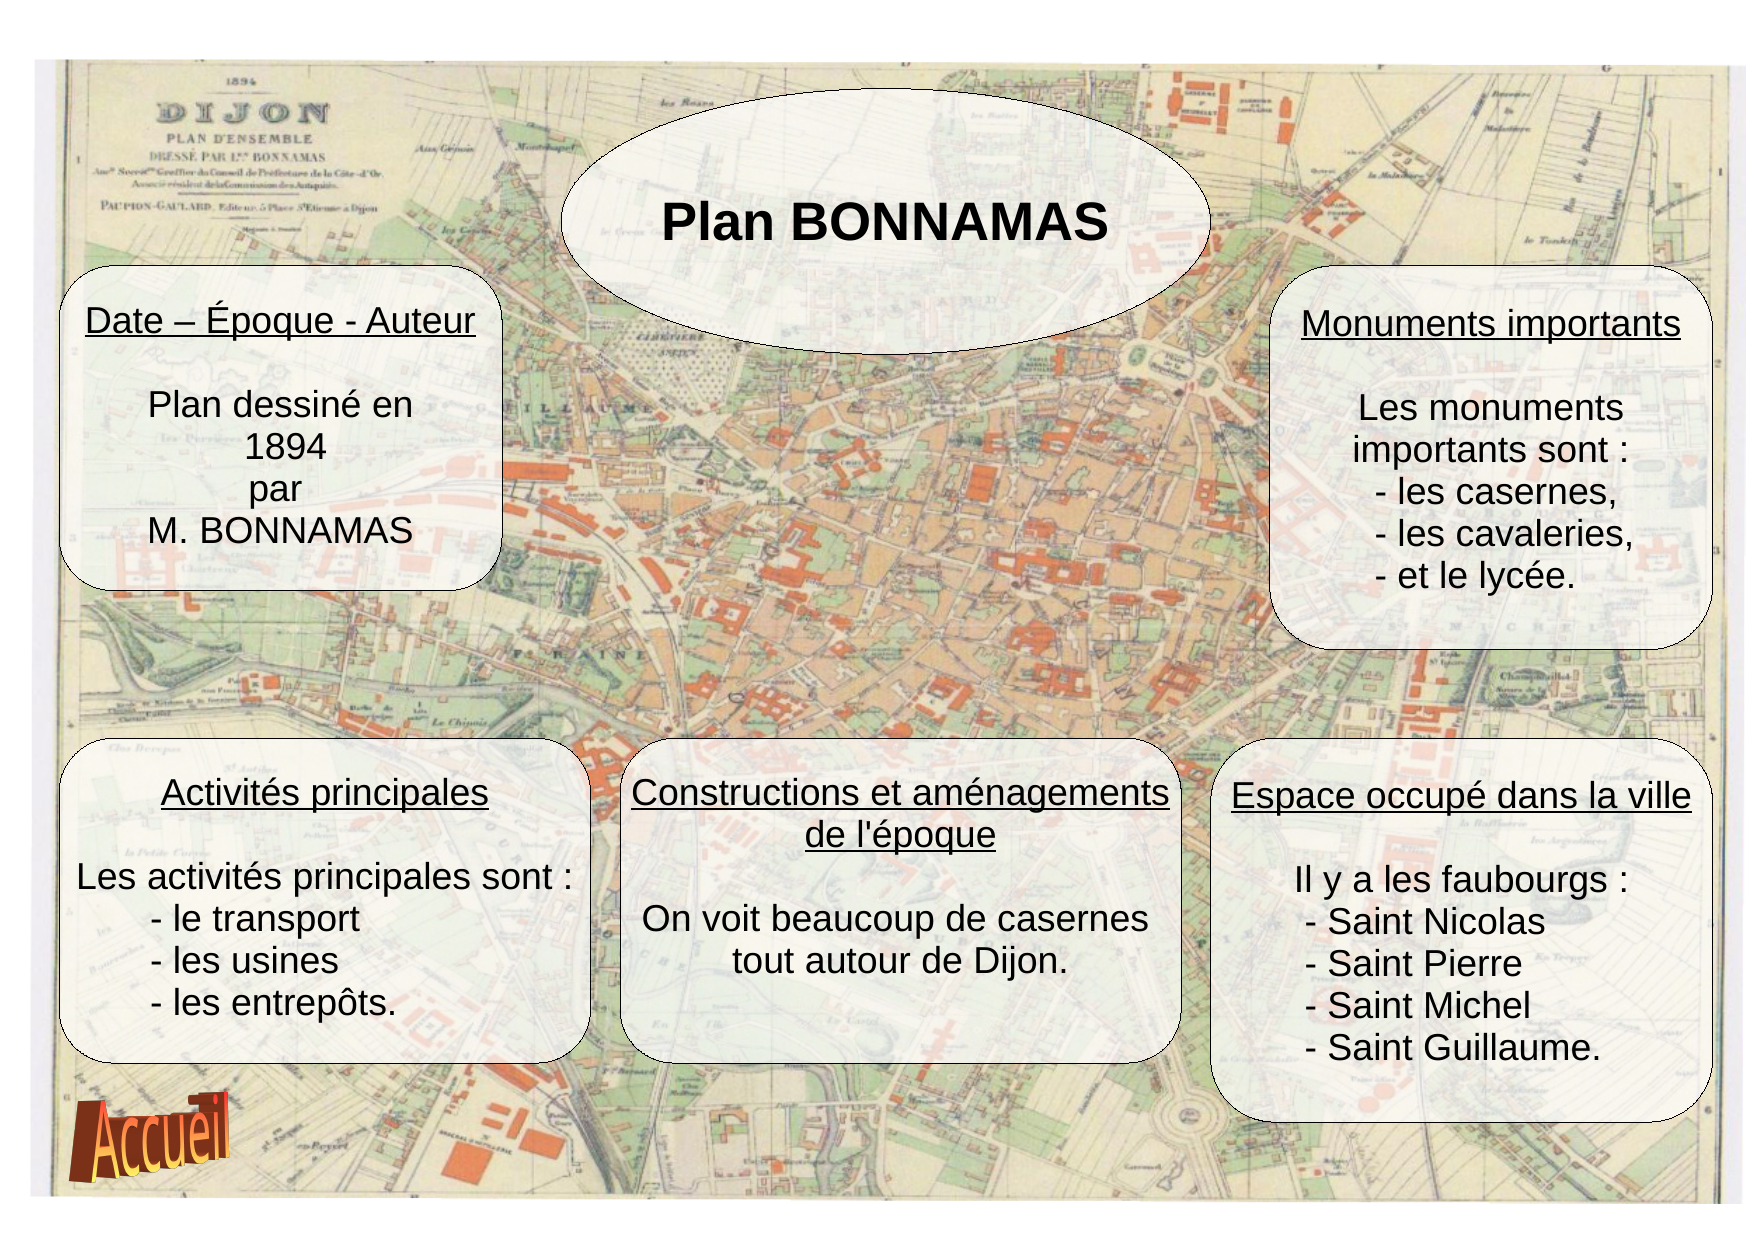

Plan BONNAMAS
Date – Époque - Auteur
Plan dessiné en
 1894
par
M. BONNAMAS
Monuments importants
Les monuments
importants sont :
	- les casernes,
	- les cavaleries,
	- et le lycée.
Activités principales
Les activités principales sont :
	- le transport
	- les usines
	- les entrepôts.
Constructions et aménagements
de l'époque
On voit beaucoup de casernes
tout autour de Dijon.
Espace occupé dans la ville
Il y a les faubourgs :
	- Saint Nicolas
	- Saint Pierre
	- Saint Michel
	- Saint Guillaume.
Accueil